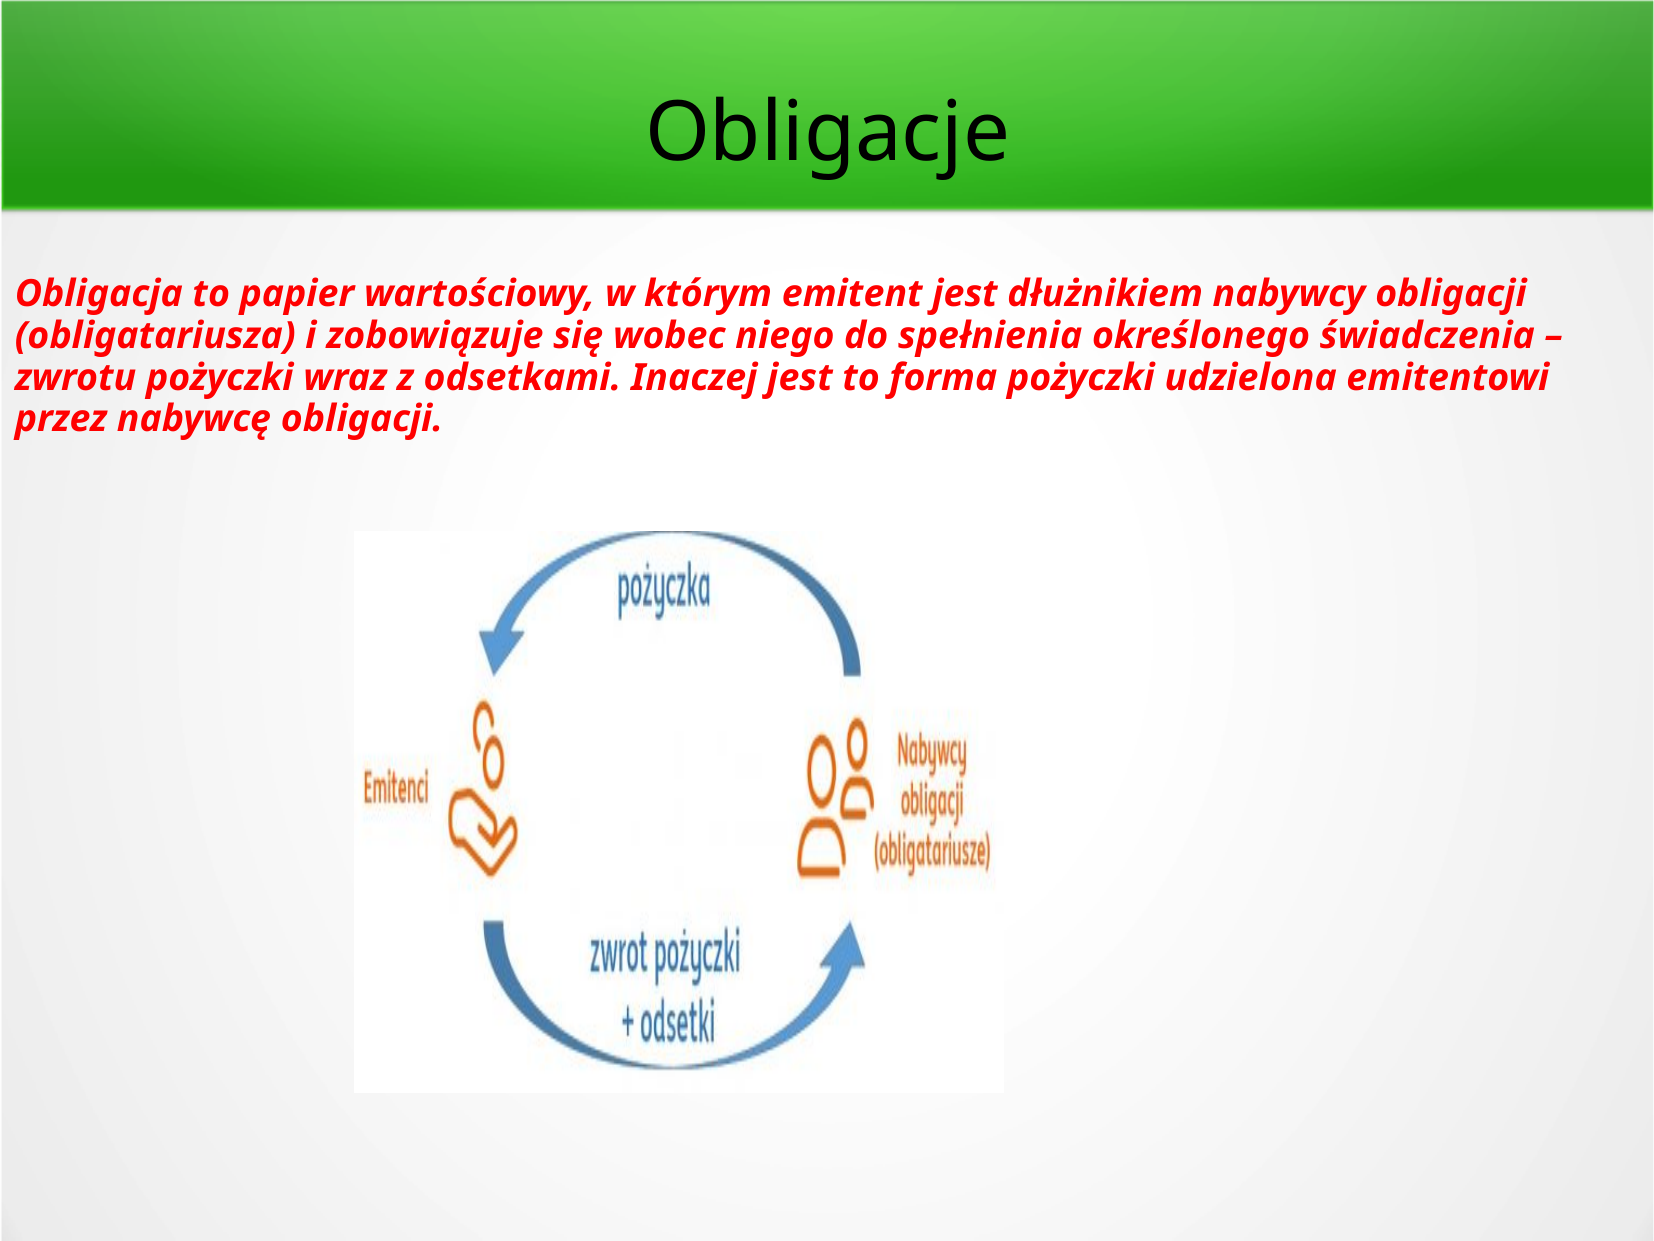

# Obligacje
Obligacja to papier wartościowy, w którym emitent jest dłużnikiem nabywcy obligacji (obligatariusza) i zobowiązuje się wobec niego do spełnienia określonego świadczenia – zwrotu pożyczki wraz z odsetkami. Inaczej jest to forma pożyczki udzielona emitentowi przez nabywcę obligacji.